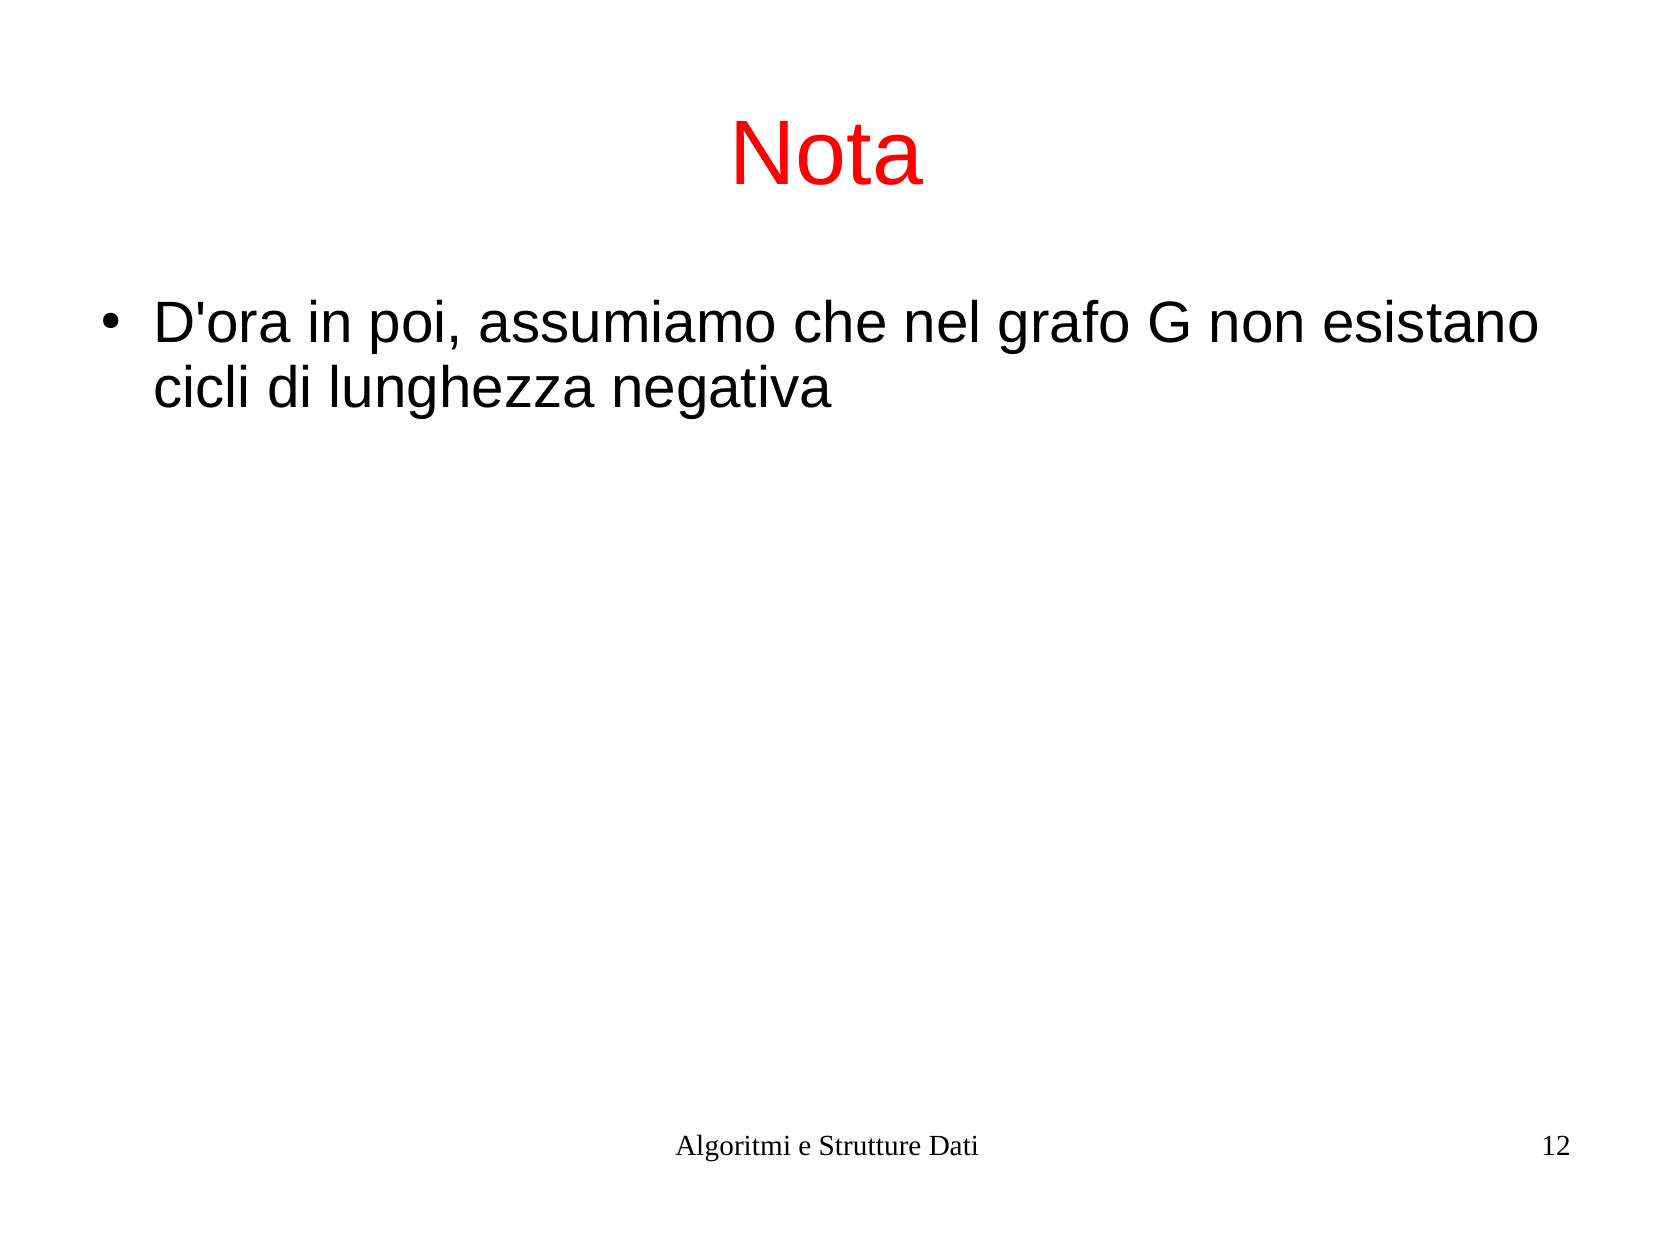

# Nota
D'ora in poi, assumiamo che nel grafo G non esistano cicli di lunghezza negativa
Algoritmi e Strutture Dati
12